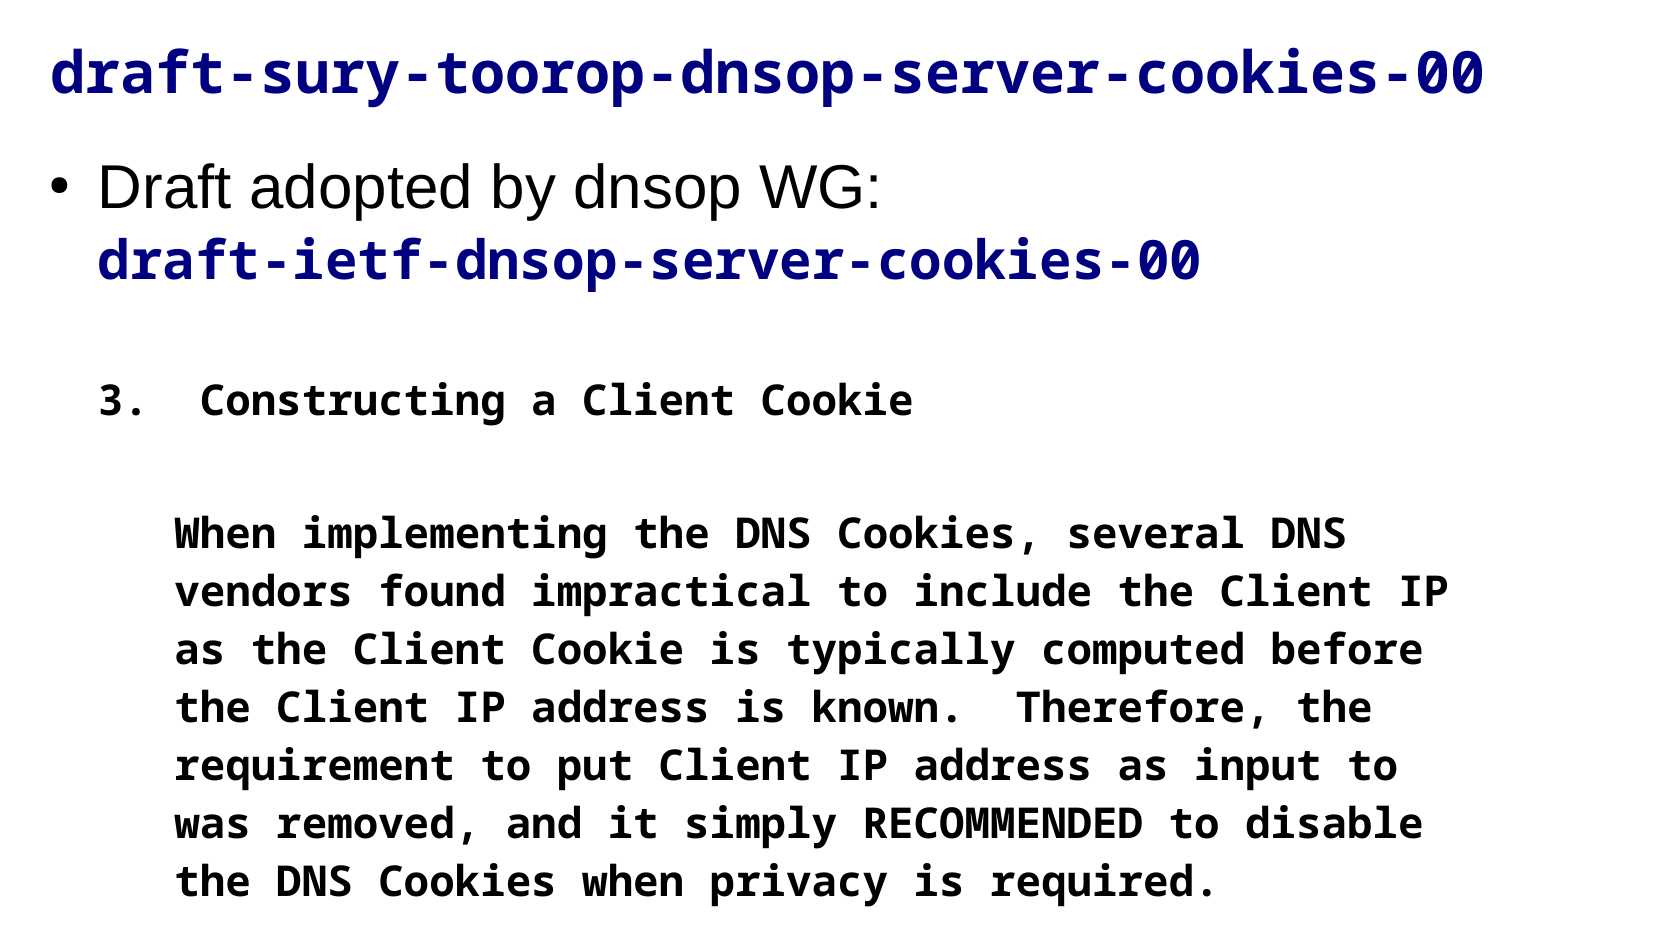

draft-sury-toorop-dnsop-server-cookies-00
# Draft adopted by dnsop WG:draft-ietf-dnsop-server-cookies-00
3. Constructing a Client Cookie
 When implementing the DNS Cookies, several DNS
 vendors found impractical to include the Client IP
 as the Client Cookie is typically computed before
 the Client IP address is known. Therefore, the
 requirement to put Client IP address as input to
 was removed, and it simply RECOMMENDED to disable
 the DNS Cookies when privacy is required.